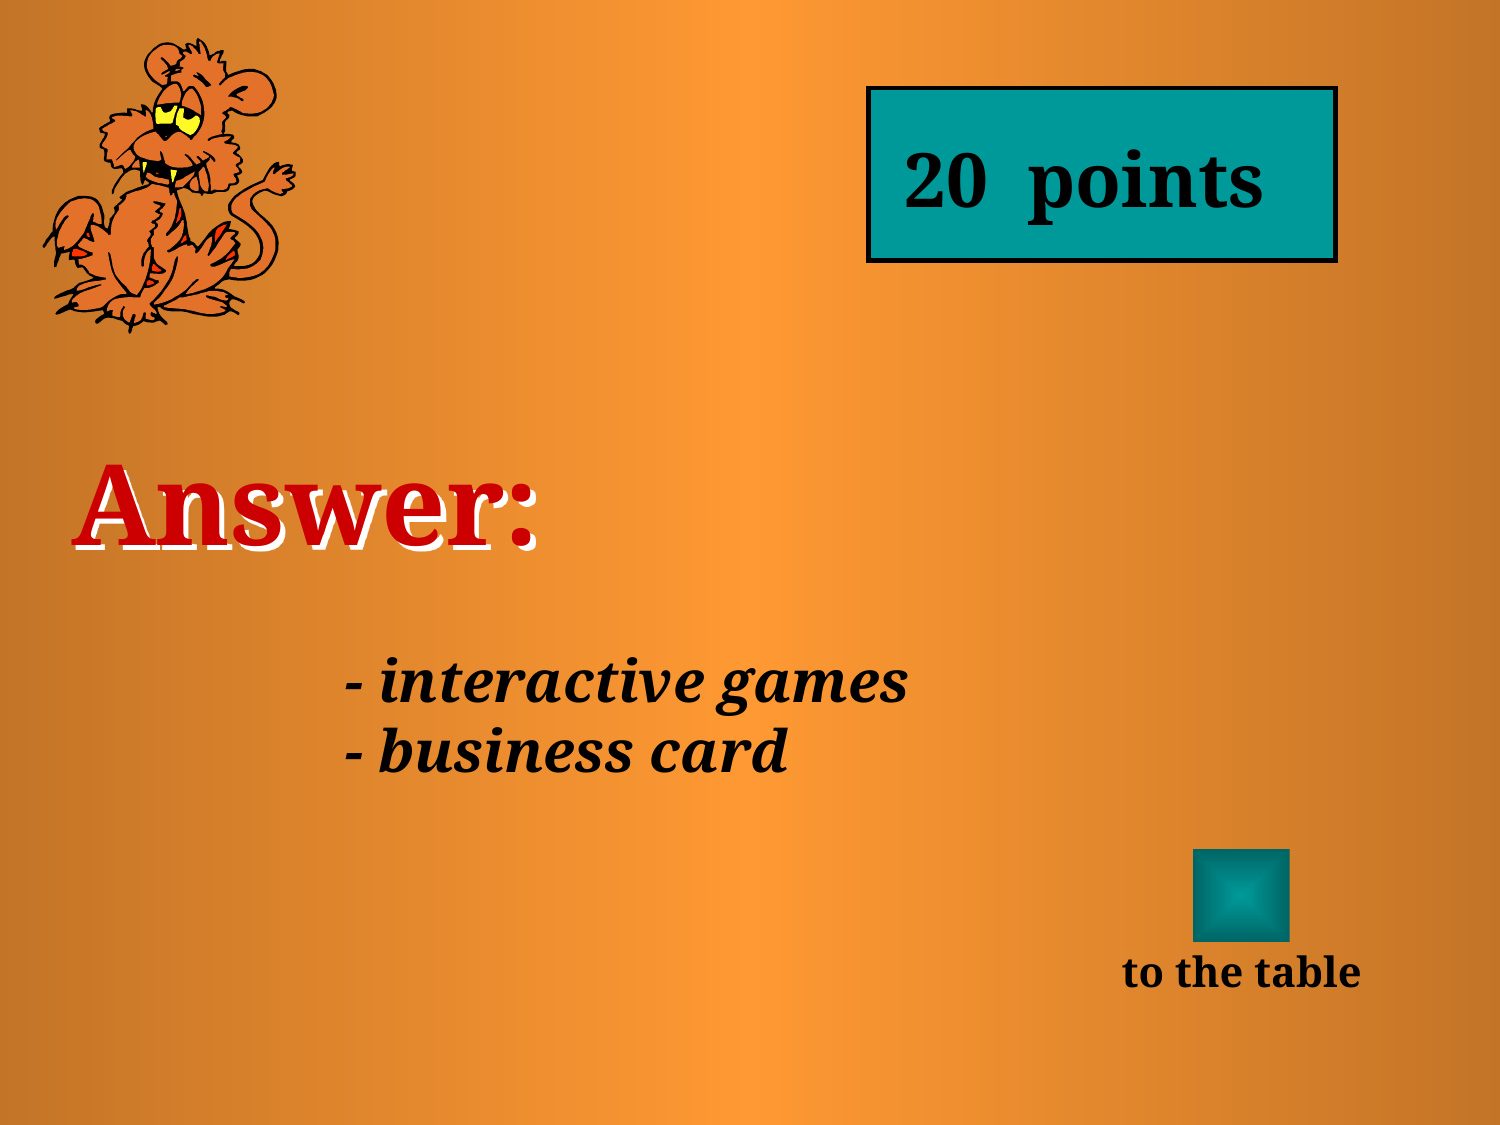

20 points
# Answer:
 - interactive games
 - business card
to the table